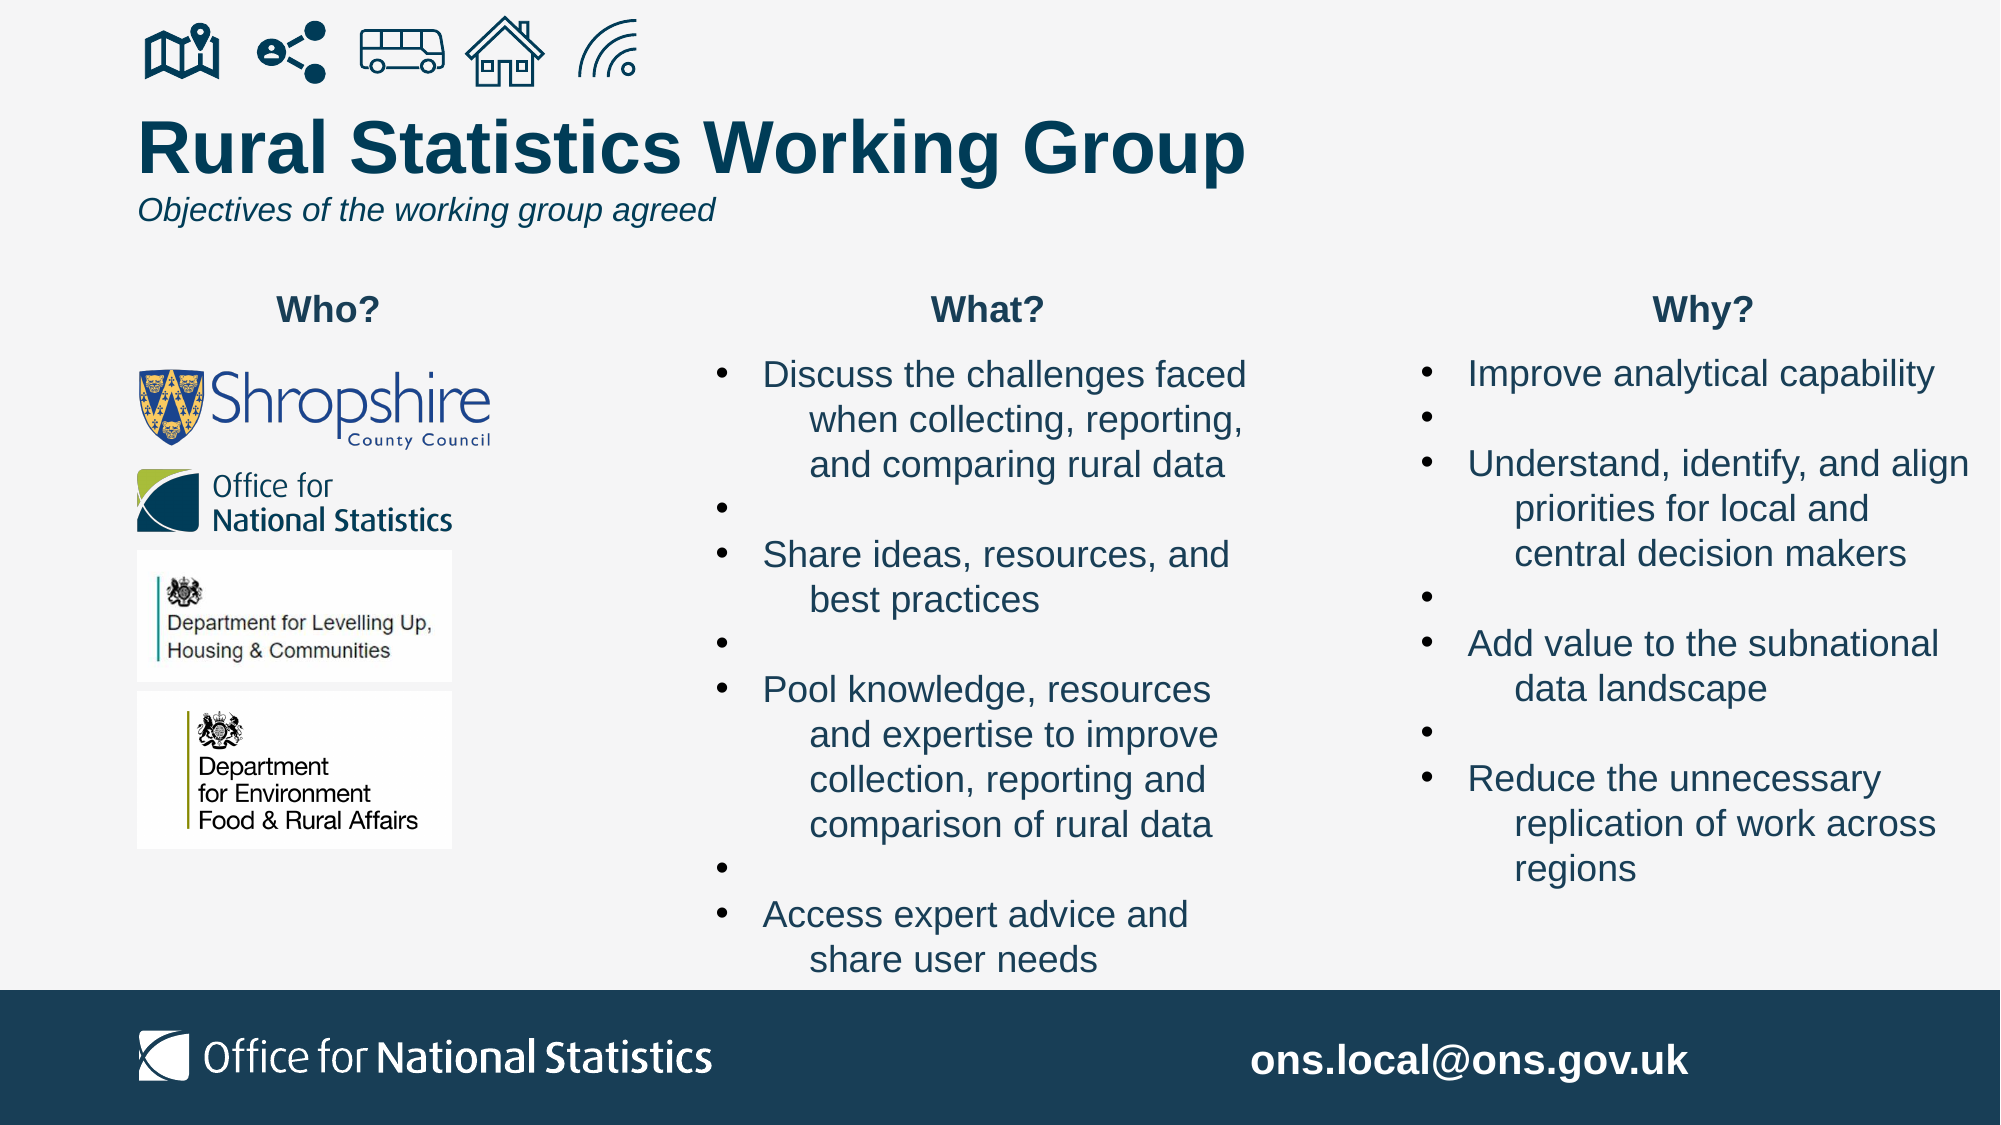

# Rural Statistics Working Group Objectives of the working group agreed
Who?
What?
Why?
Discuss the challenges faced when collecting, reporting, and comparing rural data
Share ideas, resources, and best practices
Pool knowledge, resources and expertise to improve collection, reporting and comparison of rural data
Access expert advice and share user needs
Improve analytical capability
Understand, identify, and align priorities for local and central decision makers
Add value to the subnational data landscape
Reduce the unnecessary replication of work across regions
ons.local@ons.gov.uk